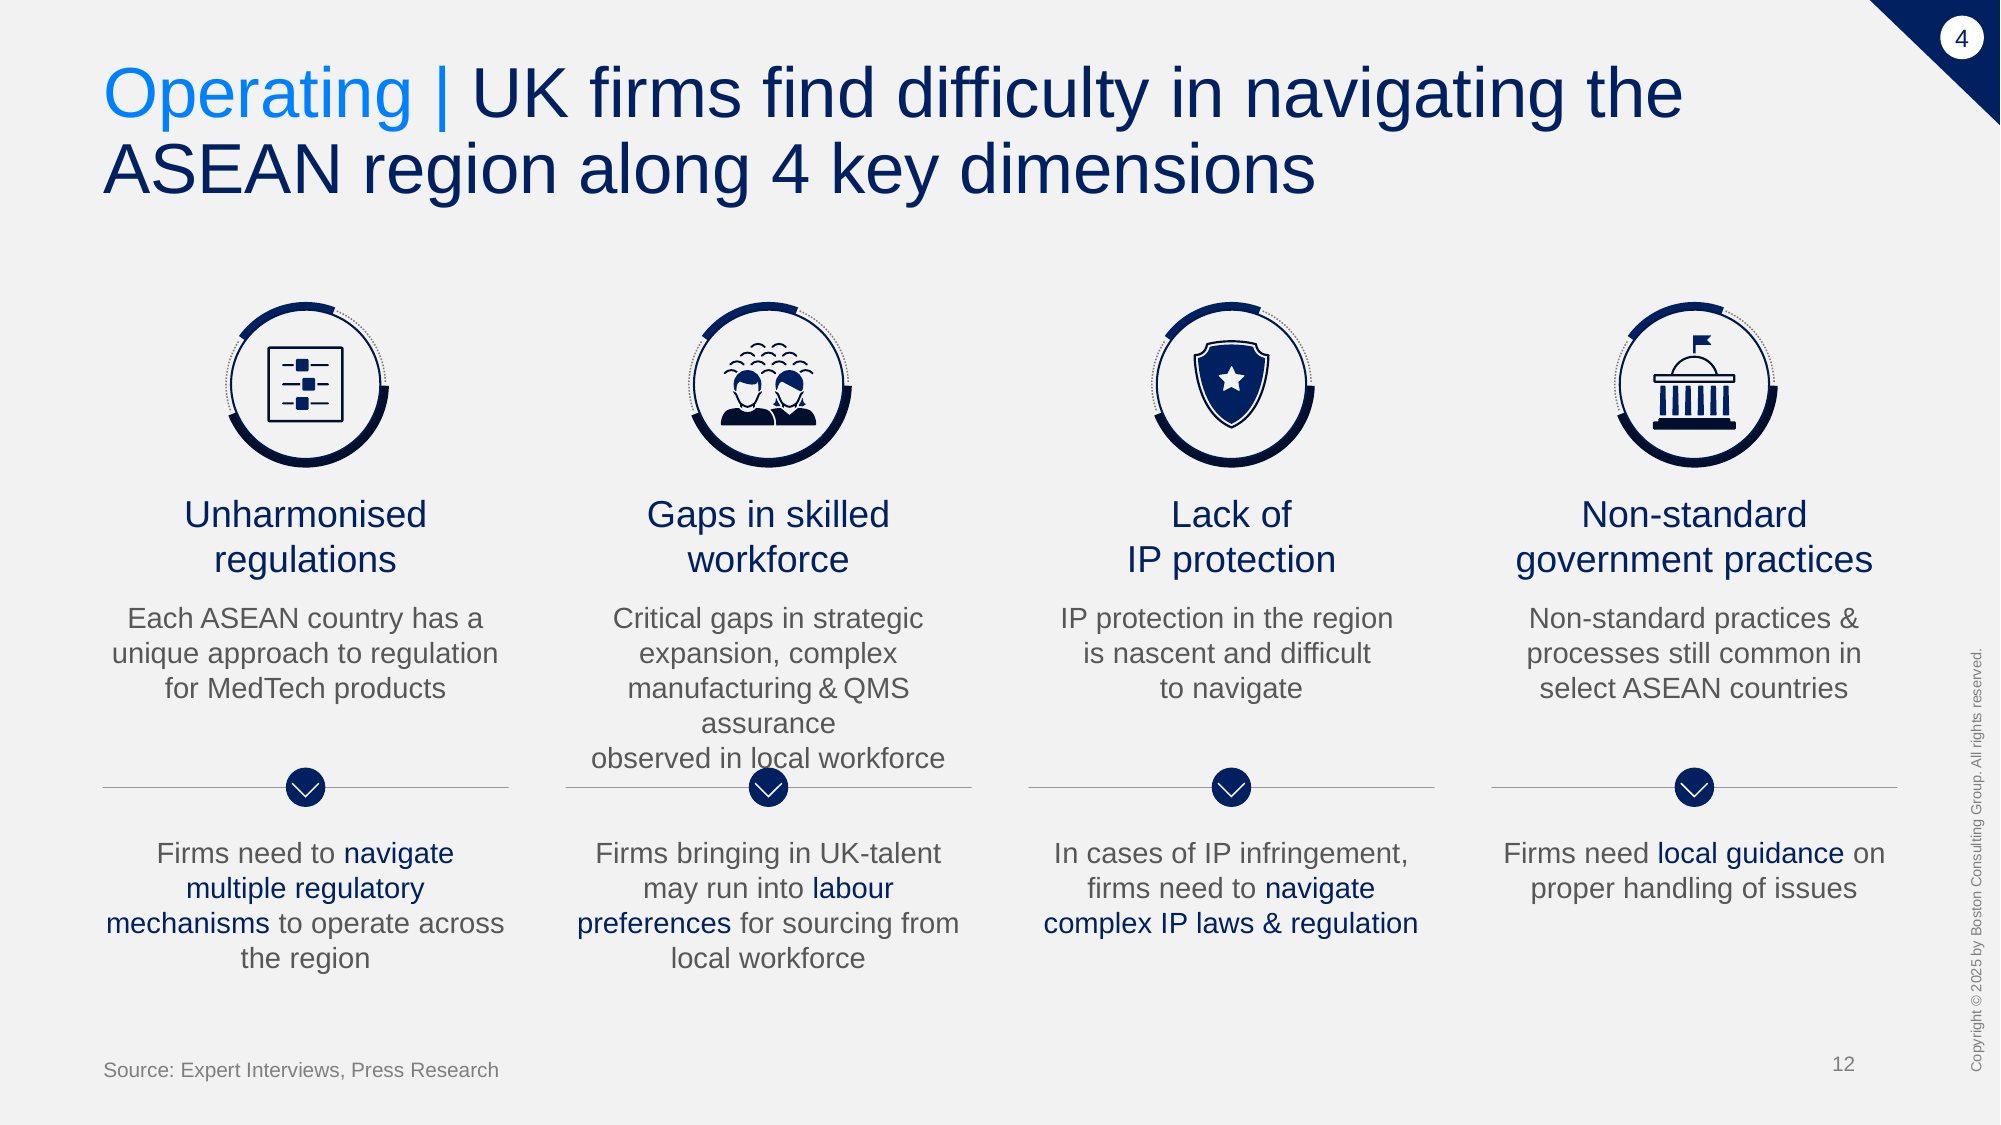

4
# Operating | UK firms find difficulty in navigating the ASEAN region along 4 key dimensions
Unharmonised regulations
Gaps in skilled workforce
Lack of
IP protection
Non-standard government practices
Each ASEAN country has a unique approach to regulation for MedTech products
Critical gaps in strategic
expansion, complex
manufacturing & QMS assurance
observed in local workforce
IP protection in the region
is nascent and difficult
to navigate
Non-standard practices & processes still common in select ASEAN countries
Firms need to navigate multiple regulatory mechanisms to operate across the region
Firms bringing in UK-talent may run into labour preferences for sourcing from local workforce
In cases of IP infringement, firms need to navigate complex IP laws & regulation
Firms need local guidance on proper handling of issues
Source: Expert Interviews, Press Research